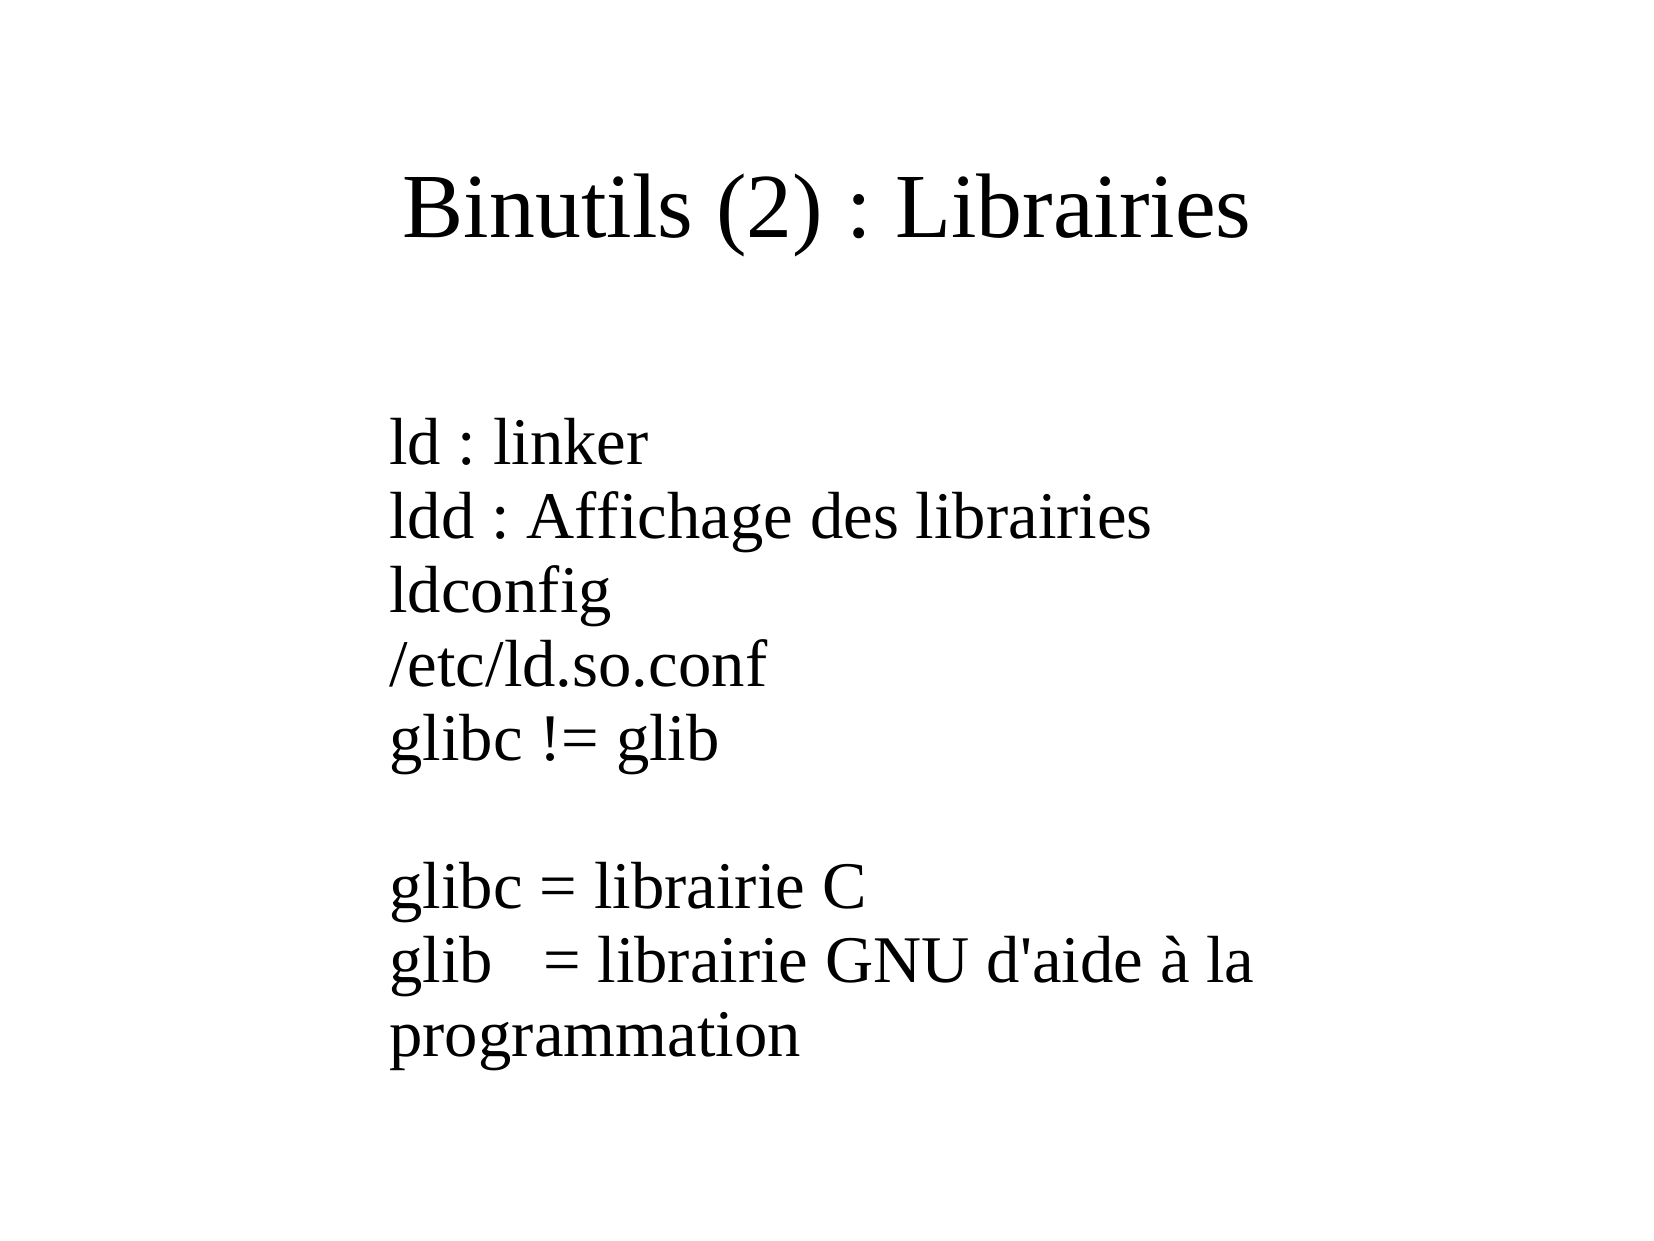

# Binutils (2) : Librairies
ld : linker
ldd : Affichage des librairies
ldconfig
/etc/ld.so.conf
glibc != glib
glibc = librairie C
glib = librairie GNU d'aide à la programmation